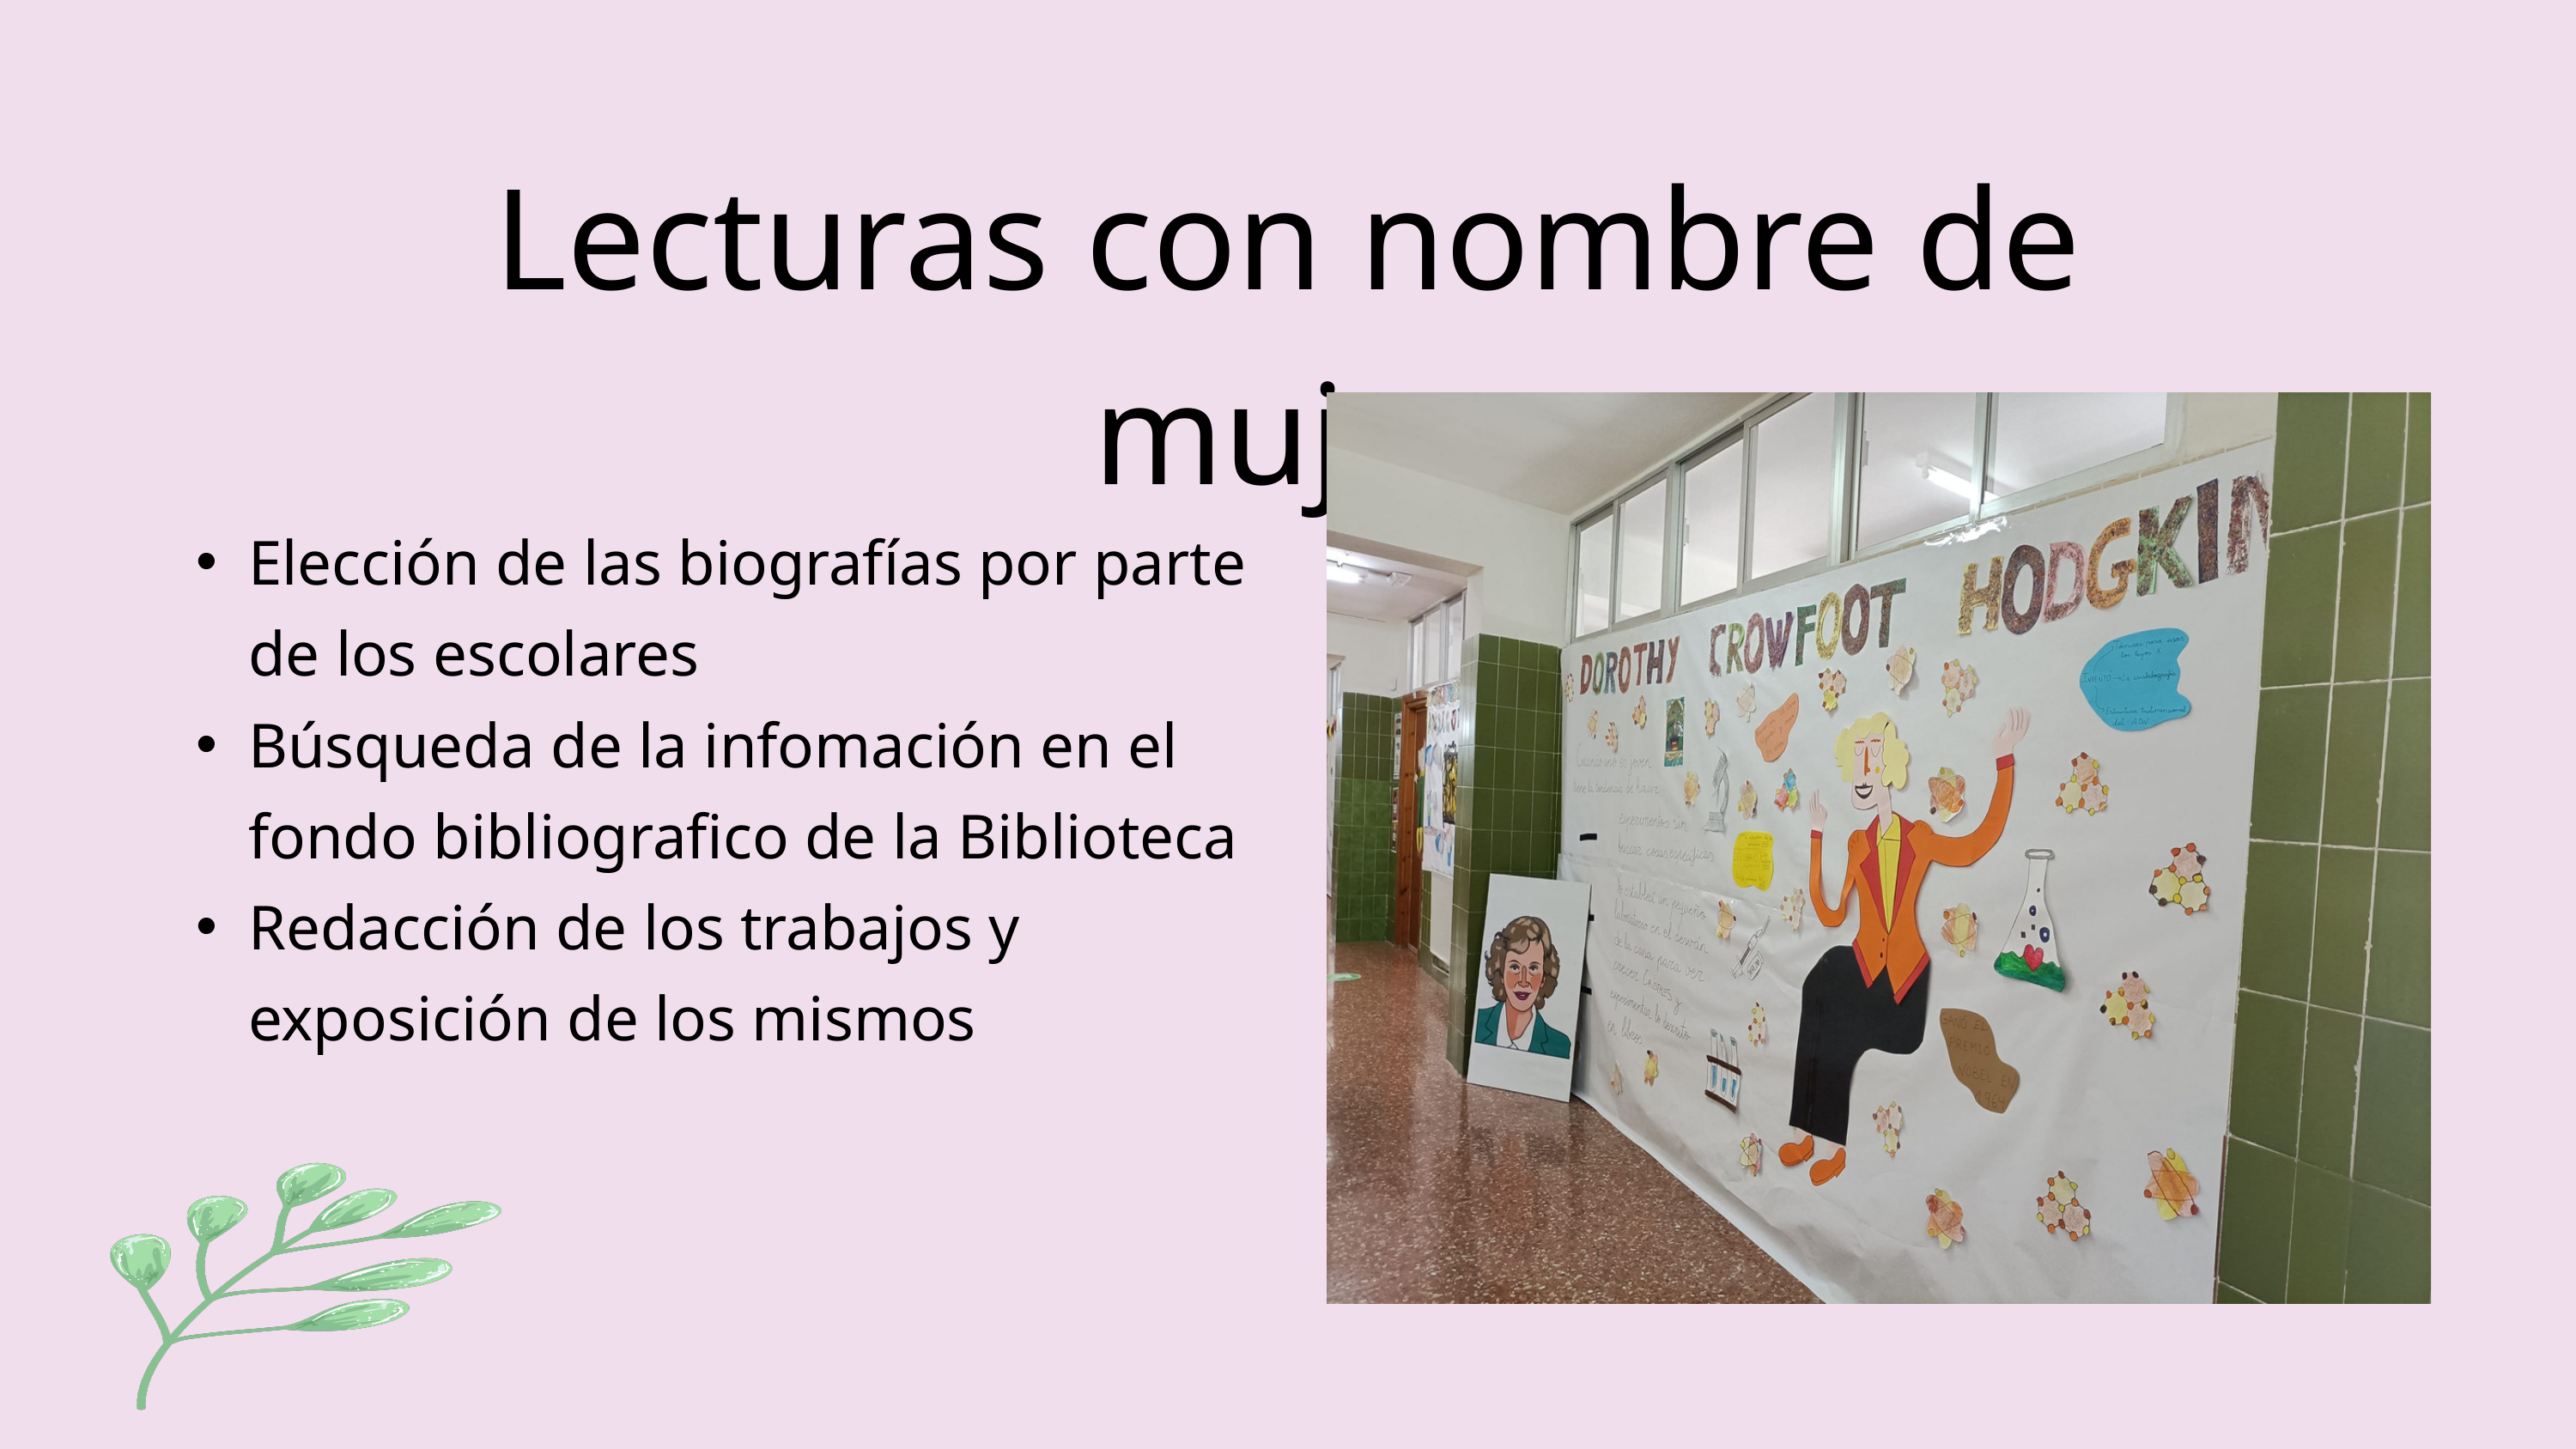

Lecturas con nombre de mujer
Elección de las biografías por parte de los escolares
Búsqueda de la infomación en el fondo bibliografico de la Biblioteca
Redacción de los trabajos y exposición de los mismos